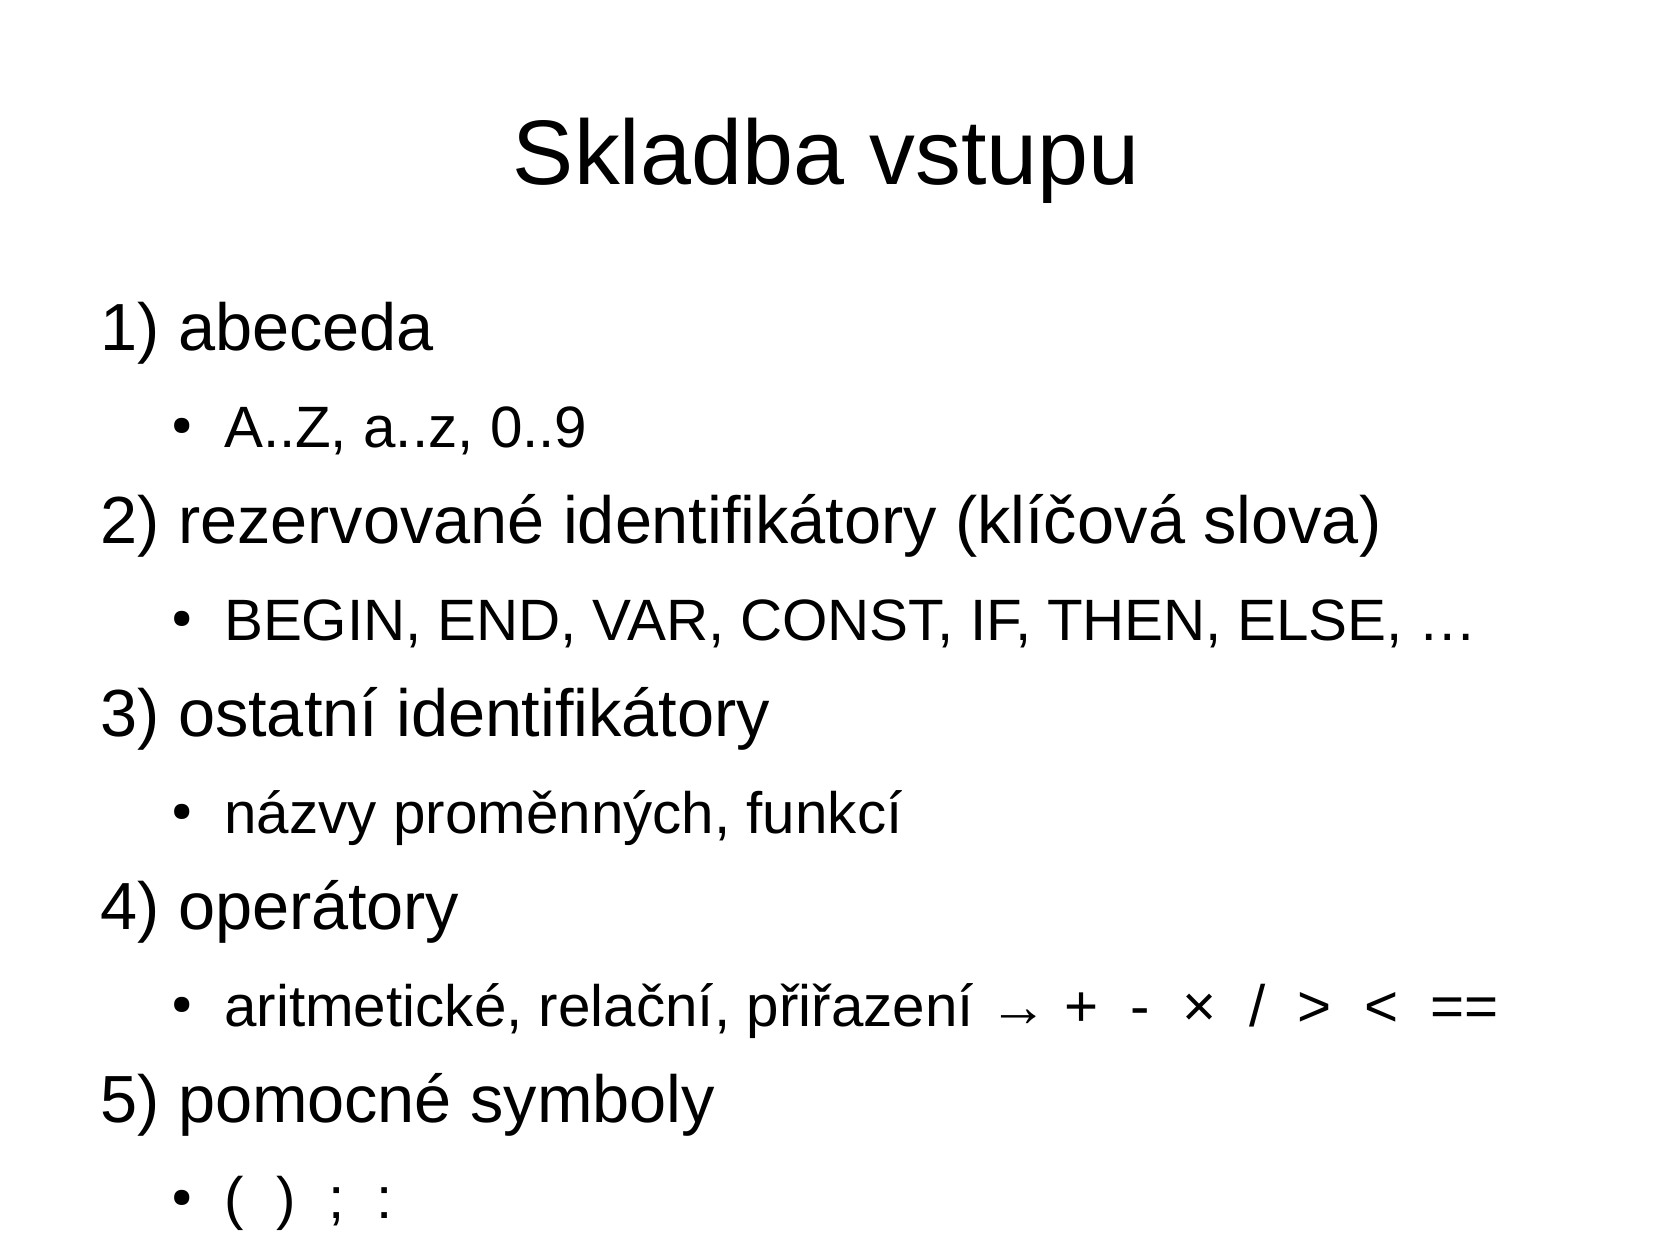

# Skladba vstupu
 abeceda
A..Z, a..z, 0..9
 rezervované identifikátory (klíčová slova)
BEGIN, END, VAR, CONST, IF, THEN, ELSE, …
 ostatní identifikátory
názvy proměnných, funkcí
 operátory
aritmetické, relační, přiřazení → + - × / > < ==
 pomocné symboly
( ) ; :